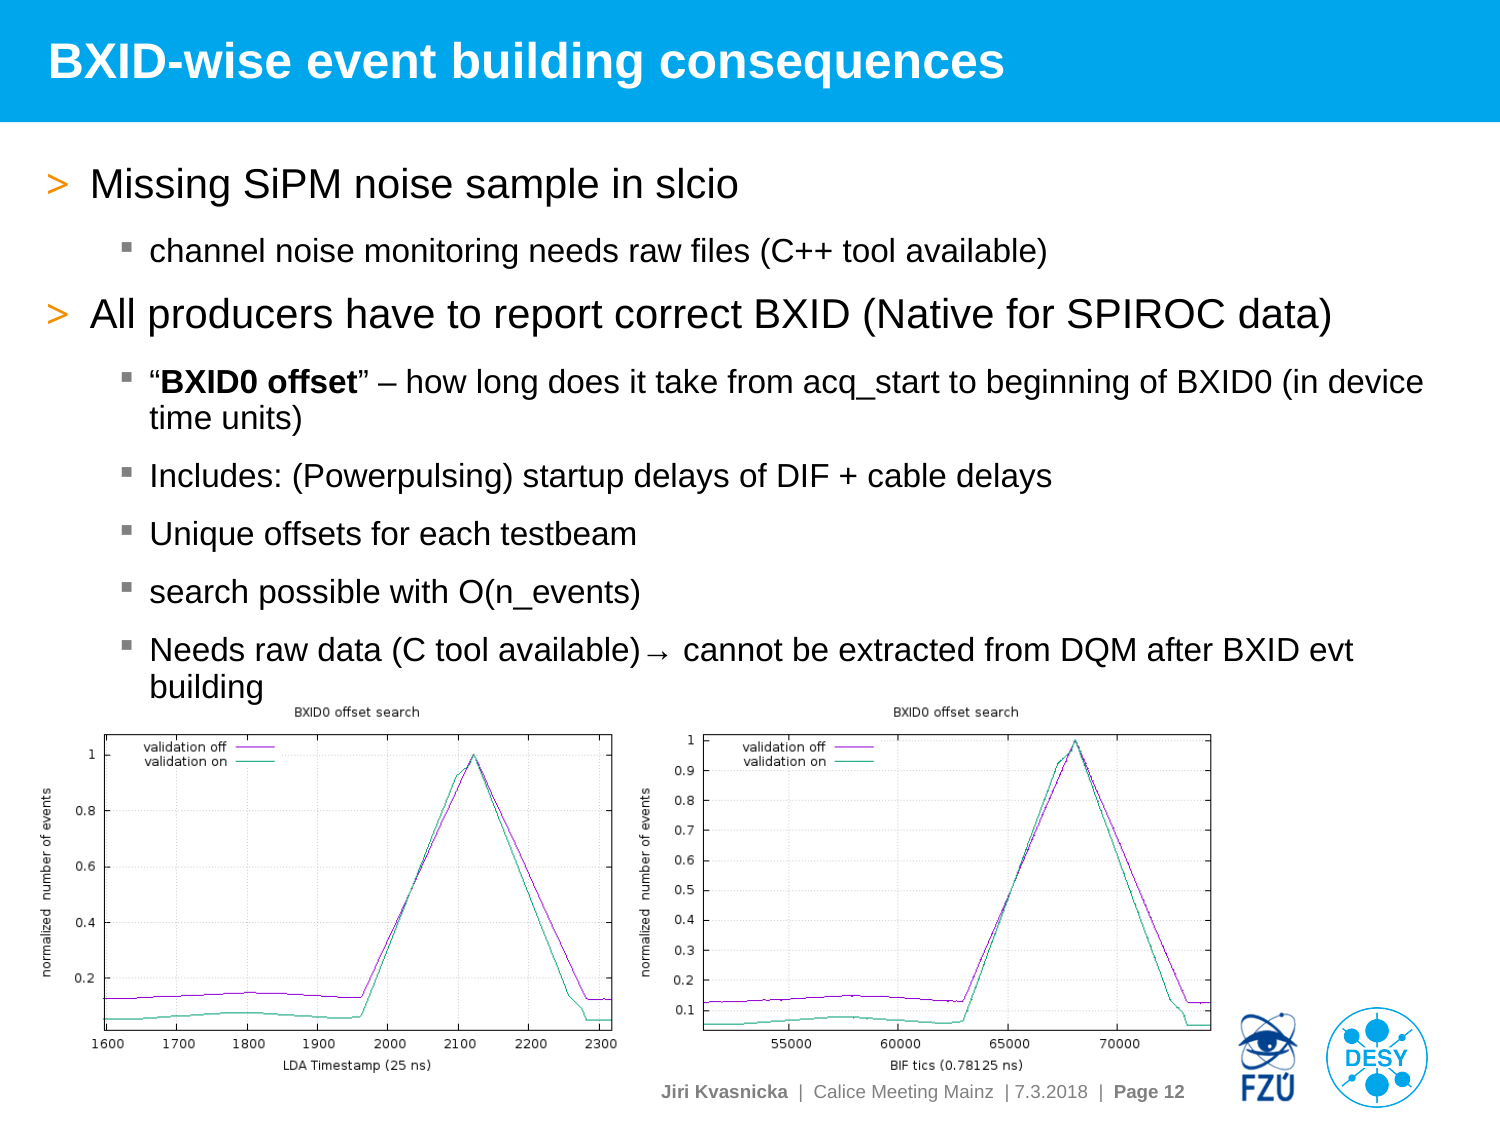

# BXID-wise event building consequences
Missing SiPM noise sample in slcio
channel noise monitoring needs raw files (C++ tool available)
All producers have to report correct BXID (Native for SPIROC data)
“BXID0 offset” – how long does it take from acq_start to beginning of BXID0 (in device time units)
Includes: (Powerpulsing) startup delays of DIF + cable delays
Unique offsets for each testbeam
search possible with O(n_events)
Needs raw data (C tool available)→ cannot be extracted from DQM after BXID evt building